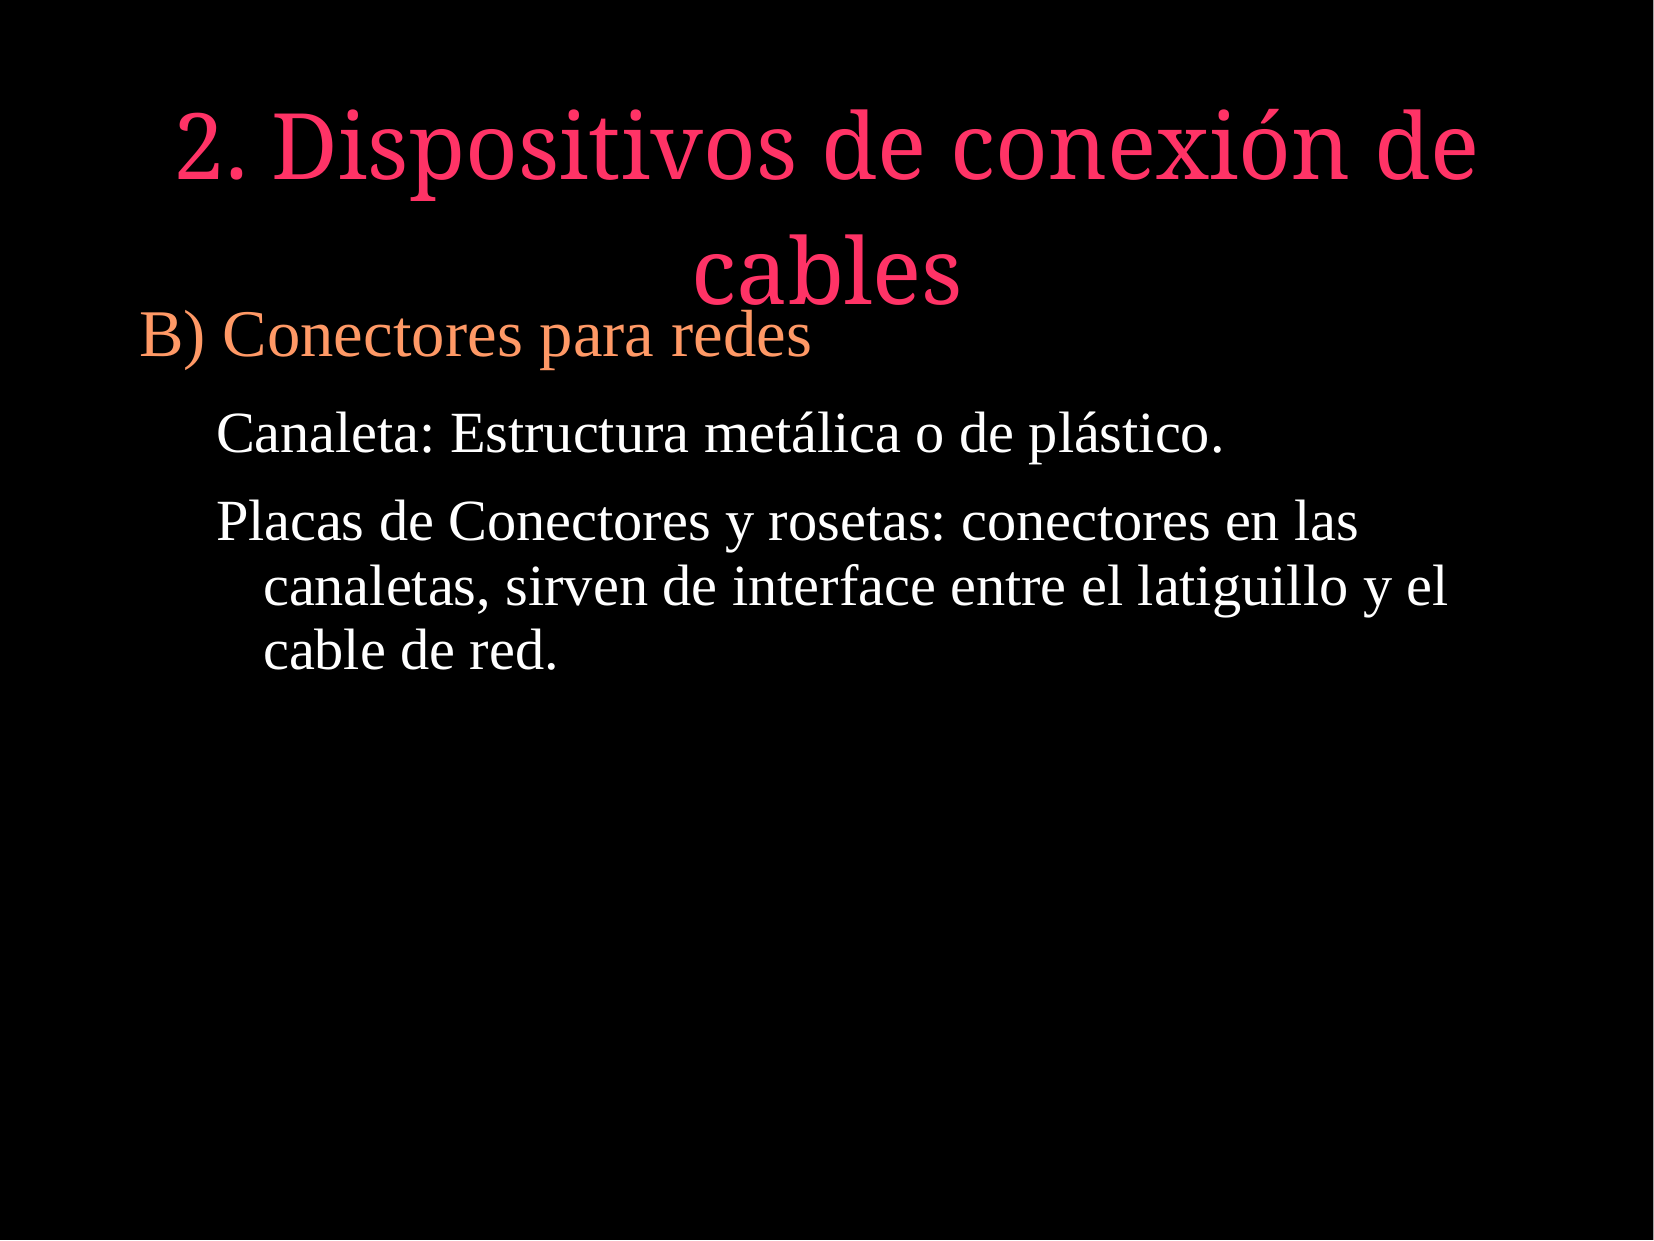

# 2. Dispositivos de conexión de cables
B) Conectores para redes
Canaleta: Estructura metálica o de plástico.
Placas de Conectores y rosetas: conectores en las canaletas, sirven de interface entre el latiguillo y el cable de red.